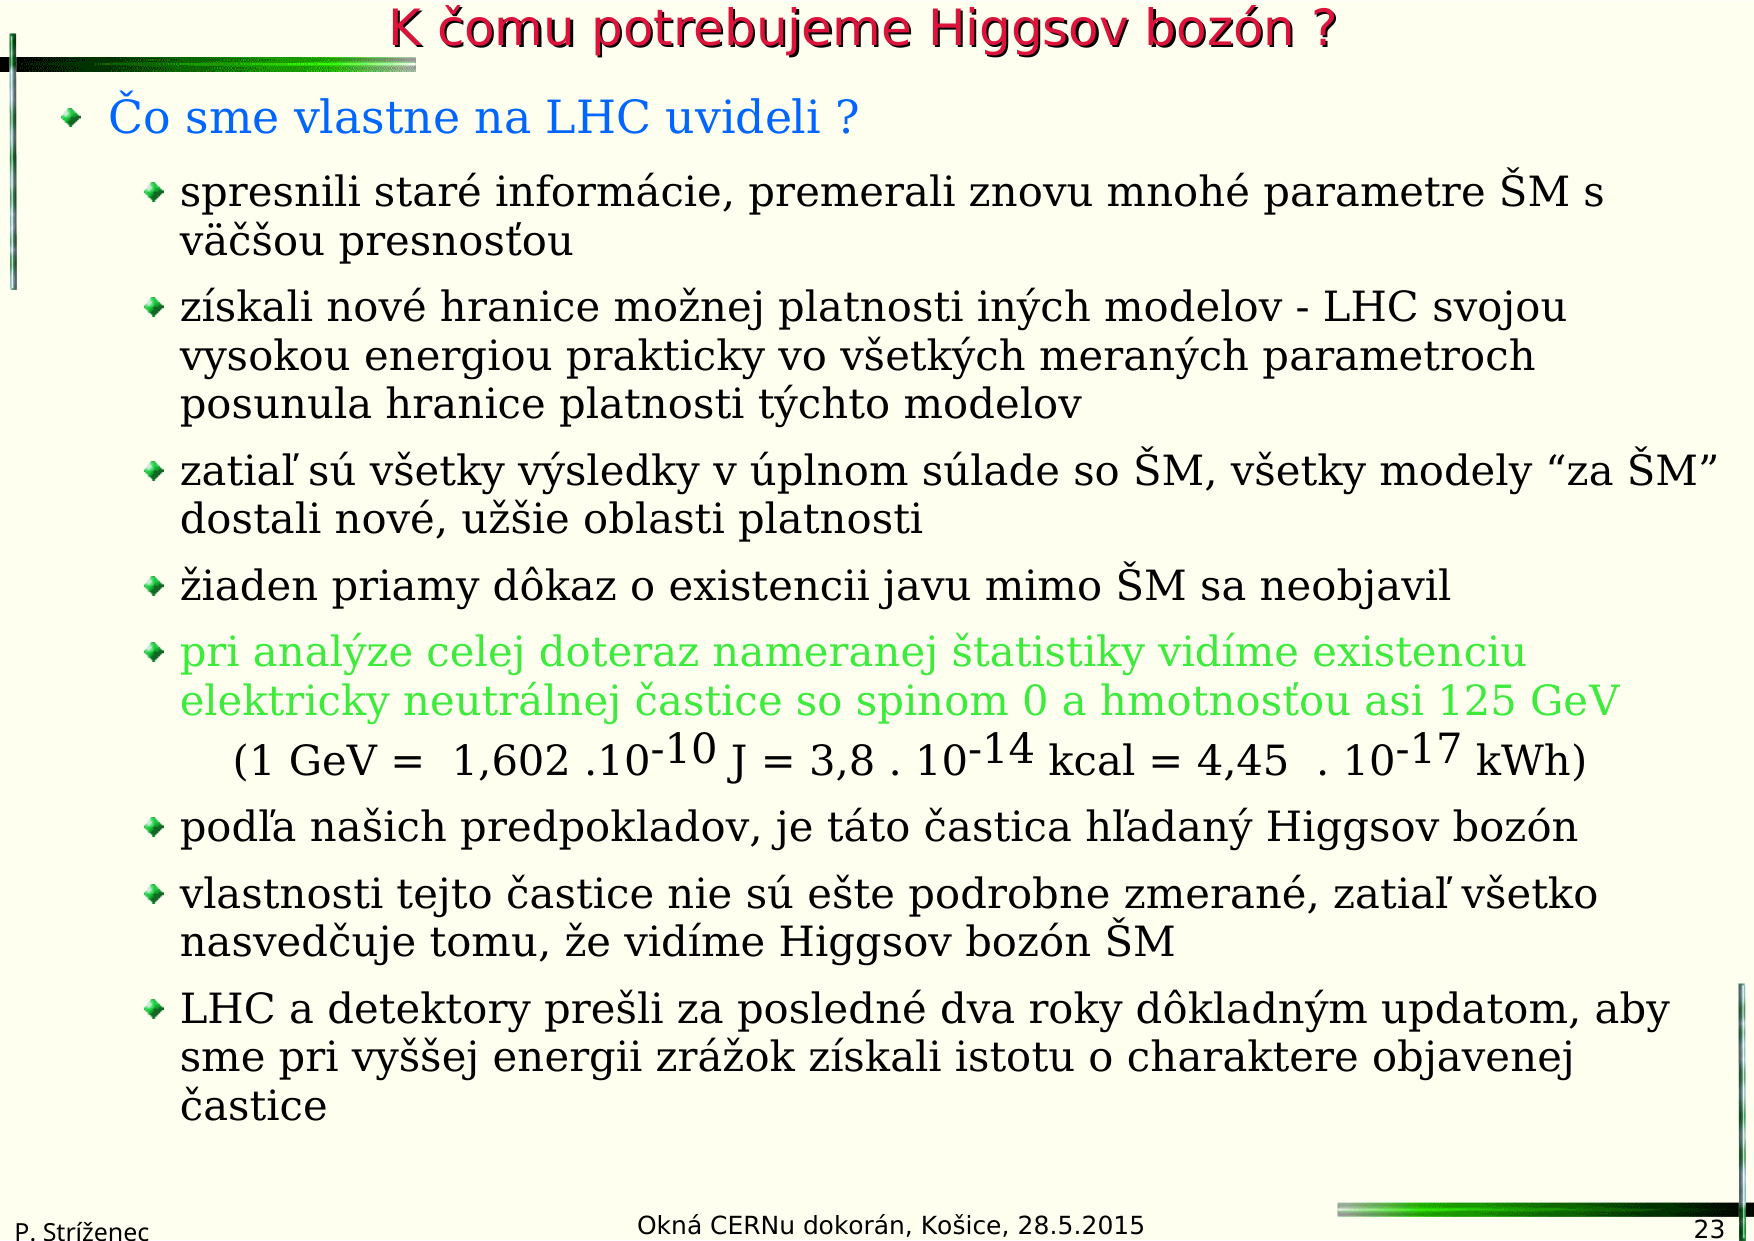

K čomu potrebujeme Higgsov bozón ?
# Čo sme vlastne na LHC uvideli ?
spresnili staré informácie, premerali znovu mnohé parametre ŠM s väčšou presnosťou
získali nové hranice možnej platnosti iných modelov - LHC svojou vysokou energiou prakticky vo všetkých meraných parametroch posunula hranice platnosti týchto modelov
zatiaľ sú všetky výsledky v úplnom súlade so ŠM, všetky modely “za ŠM” dostali nové, užšie oblasti platnosti
žiaden priamy dôkaz o existencii javu mimo ŠM sa neobjavil
pri analýze celej doteraz nameranej štatistiky vidíme existenciu elektricky neutrálnej častice so spinom 0 a hmotnosťou asi 125 GeV (1 GeV = 1,602 .10-10 J = 3,8 . 10-14 kcal = 4,45 . 10-17 kWh)
podľa našich predpokladov, je táto častica hľadaný Higgsov bozón
vlastnosti tejto častice nie sú ešte podrobne zmerané, zatiaľ všetko nasvedčuje tomu, že vidíme Higgsov bozón ŠM
LHC a detektory prešli za posledné dva roky dôkladným updatom, aby sme pri vyššej energii zrážok získali istotu o charaktere objavenej častice
Okná CERNu dokorán, Košice, 28.5.2015
P. Stríženec